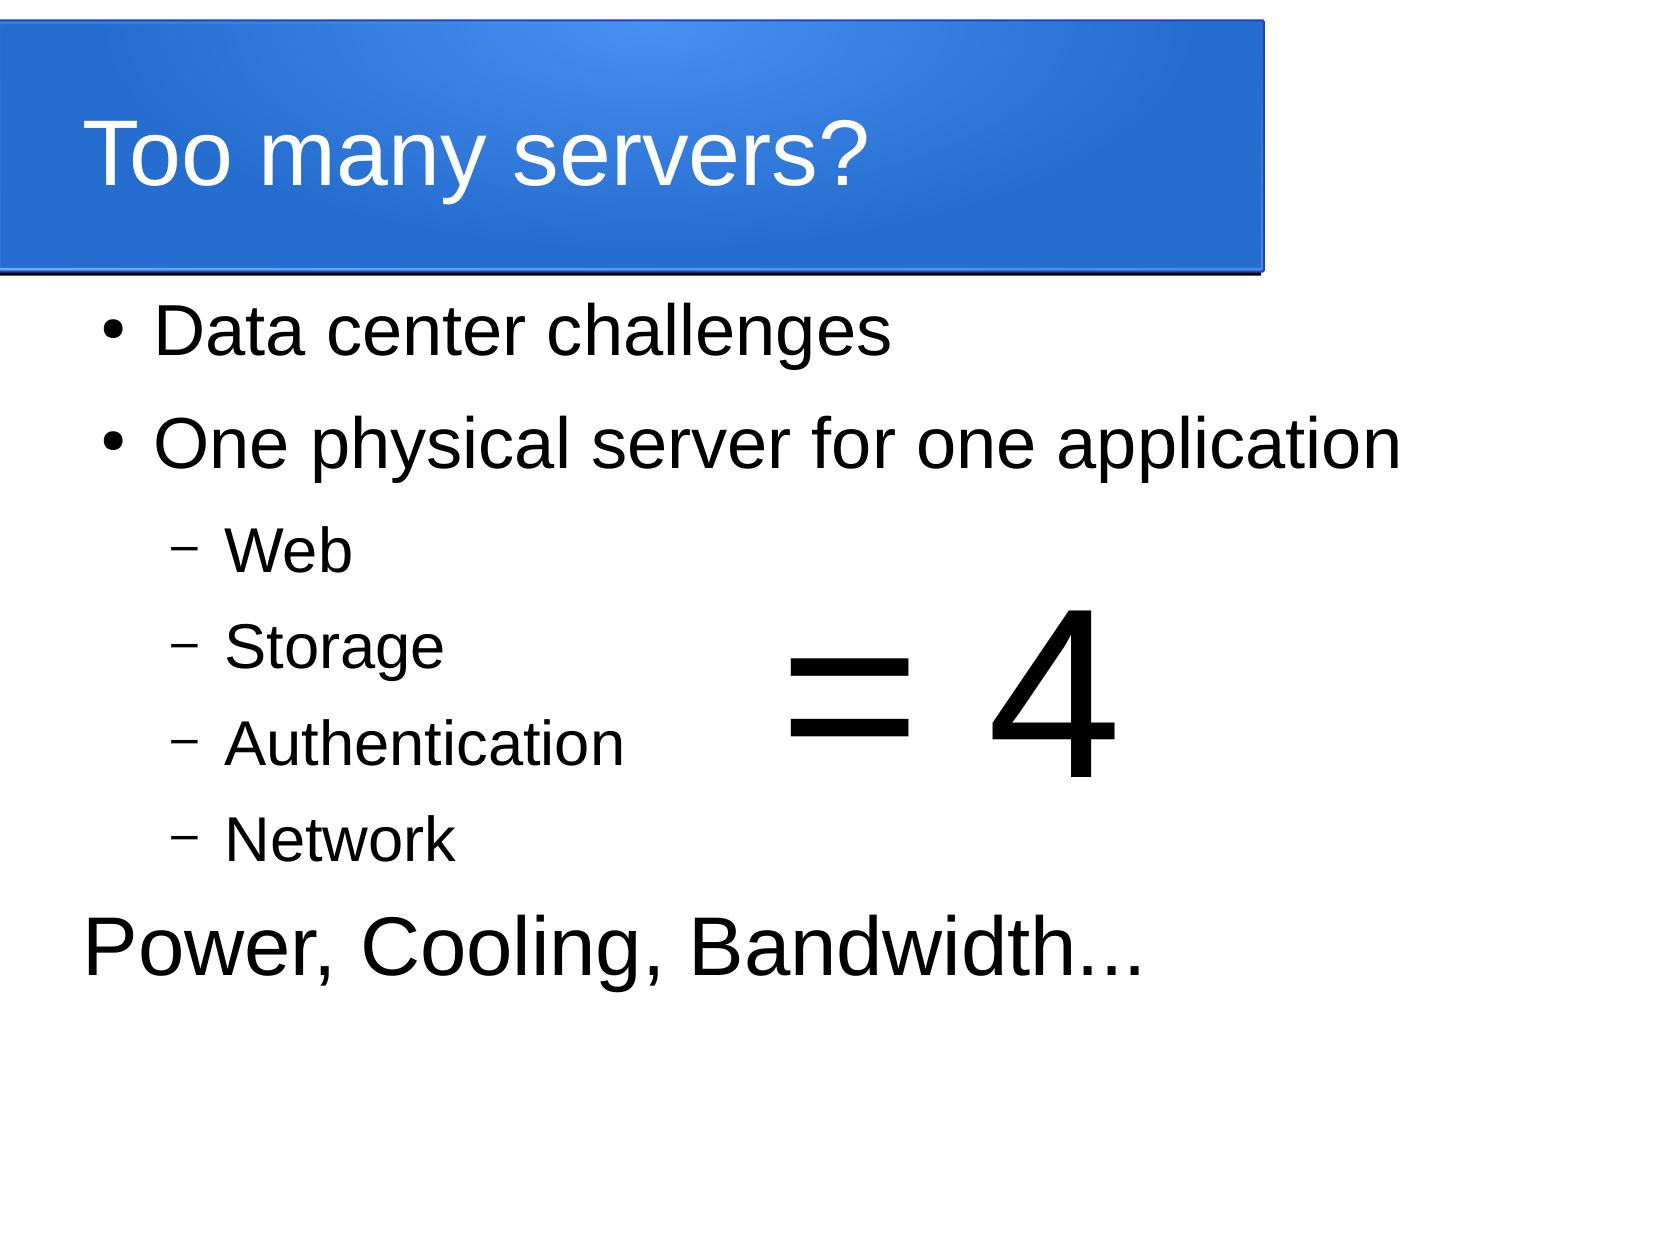

# Too many servers?
Data center challenges
One physical server for one application
Web
Storage
Authentication
Network
Power, Cooling, Bandwidth...
= 4